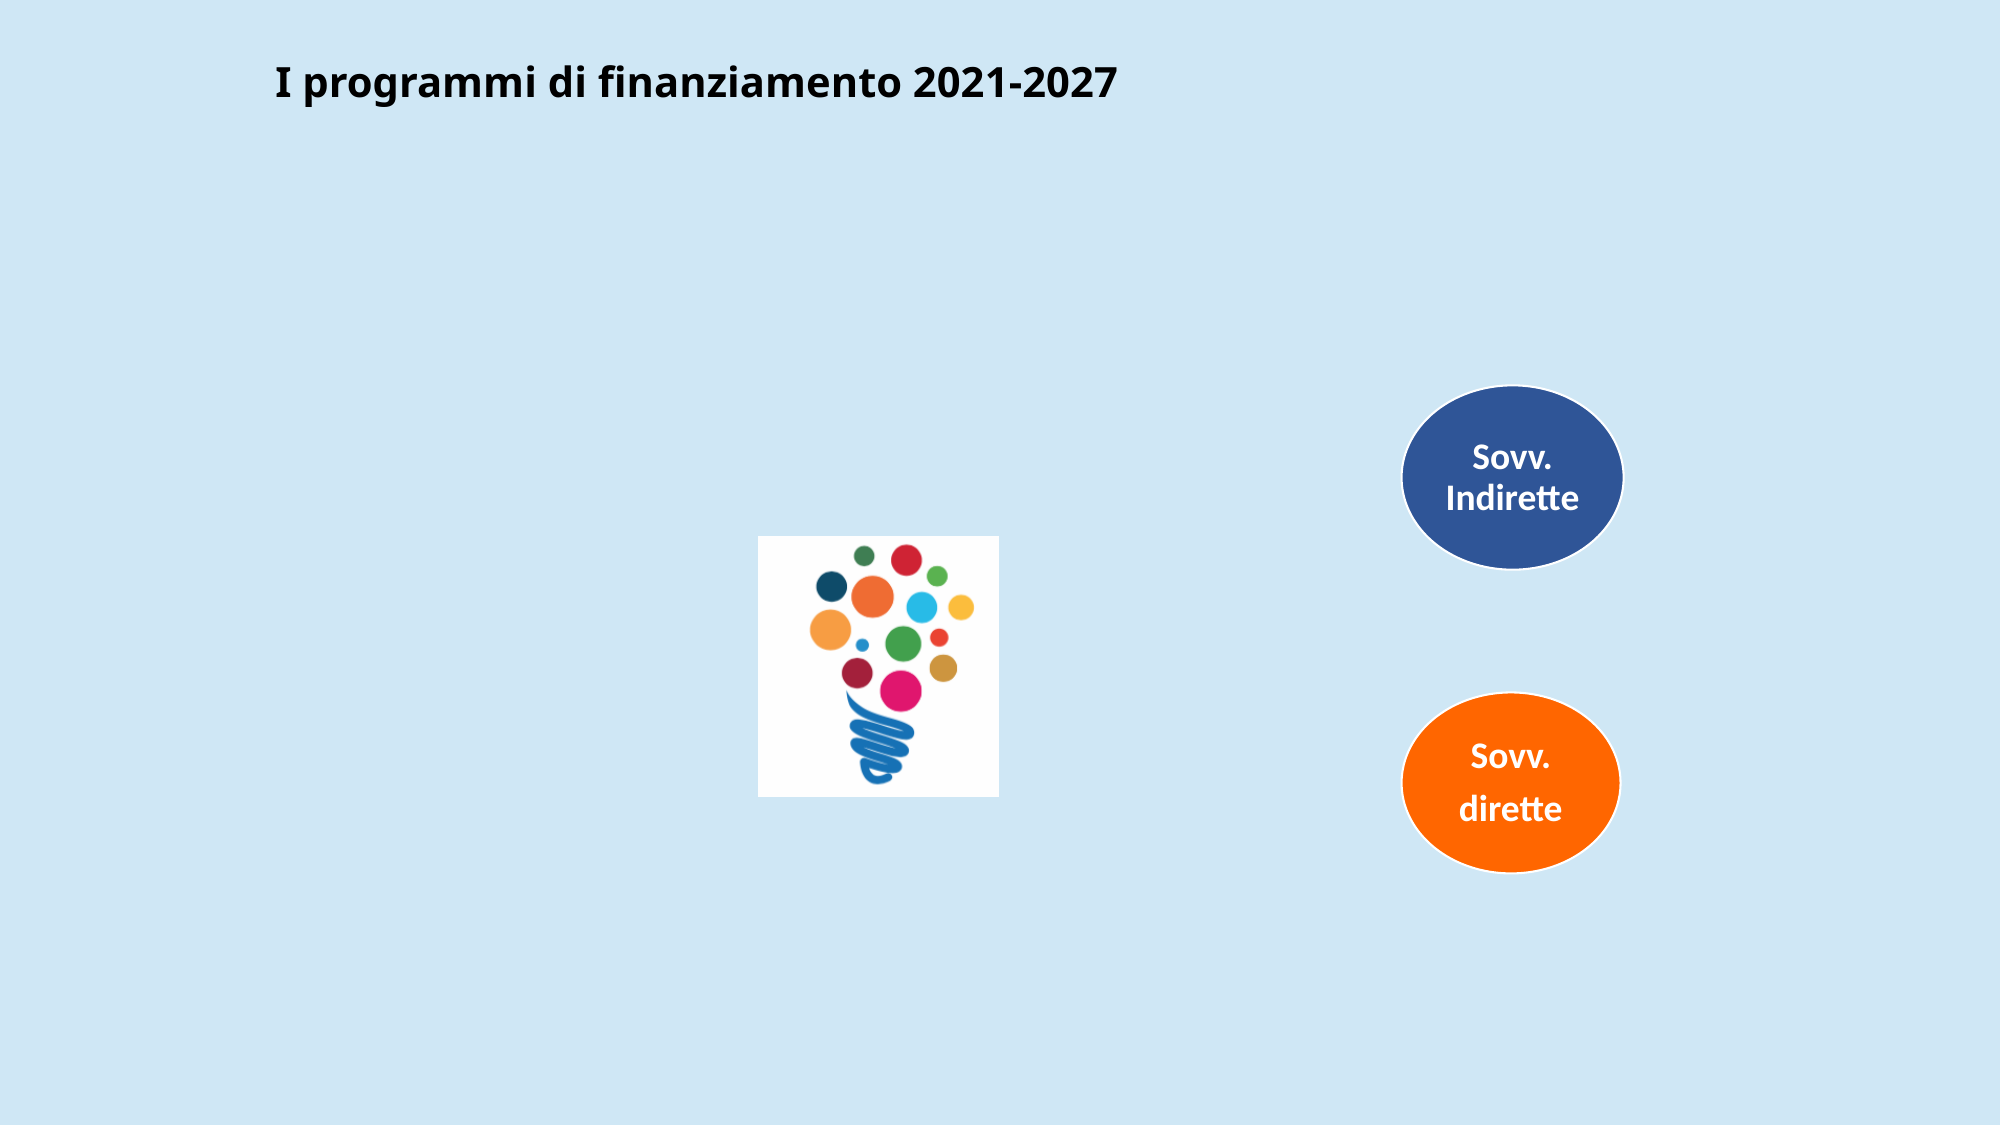

I programmi di finanziamento 2021-2027
FESR
FSE
Digital Europe
Collegare Europa
Horizon Europe
FEAMP
InvestEU
CTE
Europa Creativa
Life
FEASR
Erasmus +
Sovv. Indirette
Sovv.
dirette